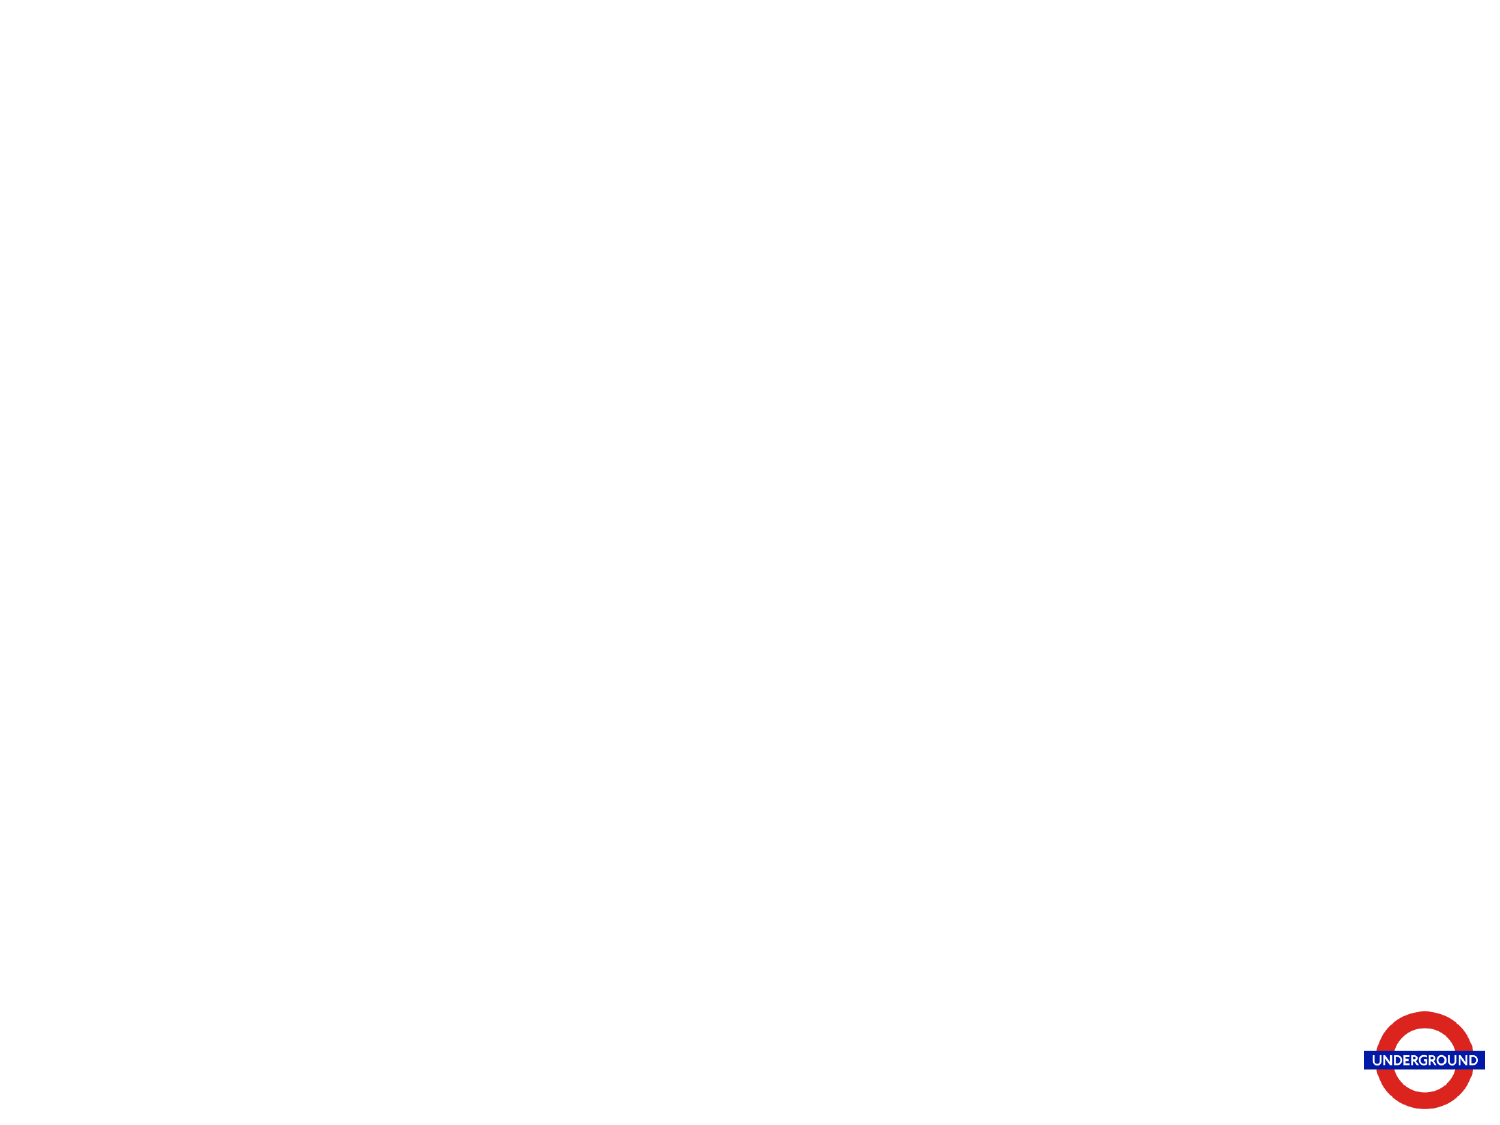

Règlement
Argent de poche
Papiers
Contact
Bagages